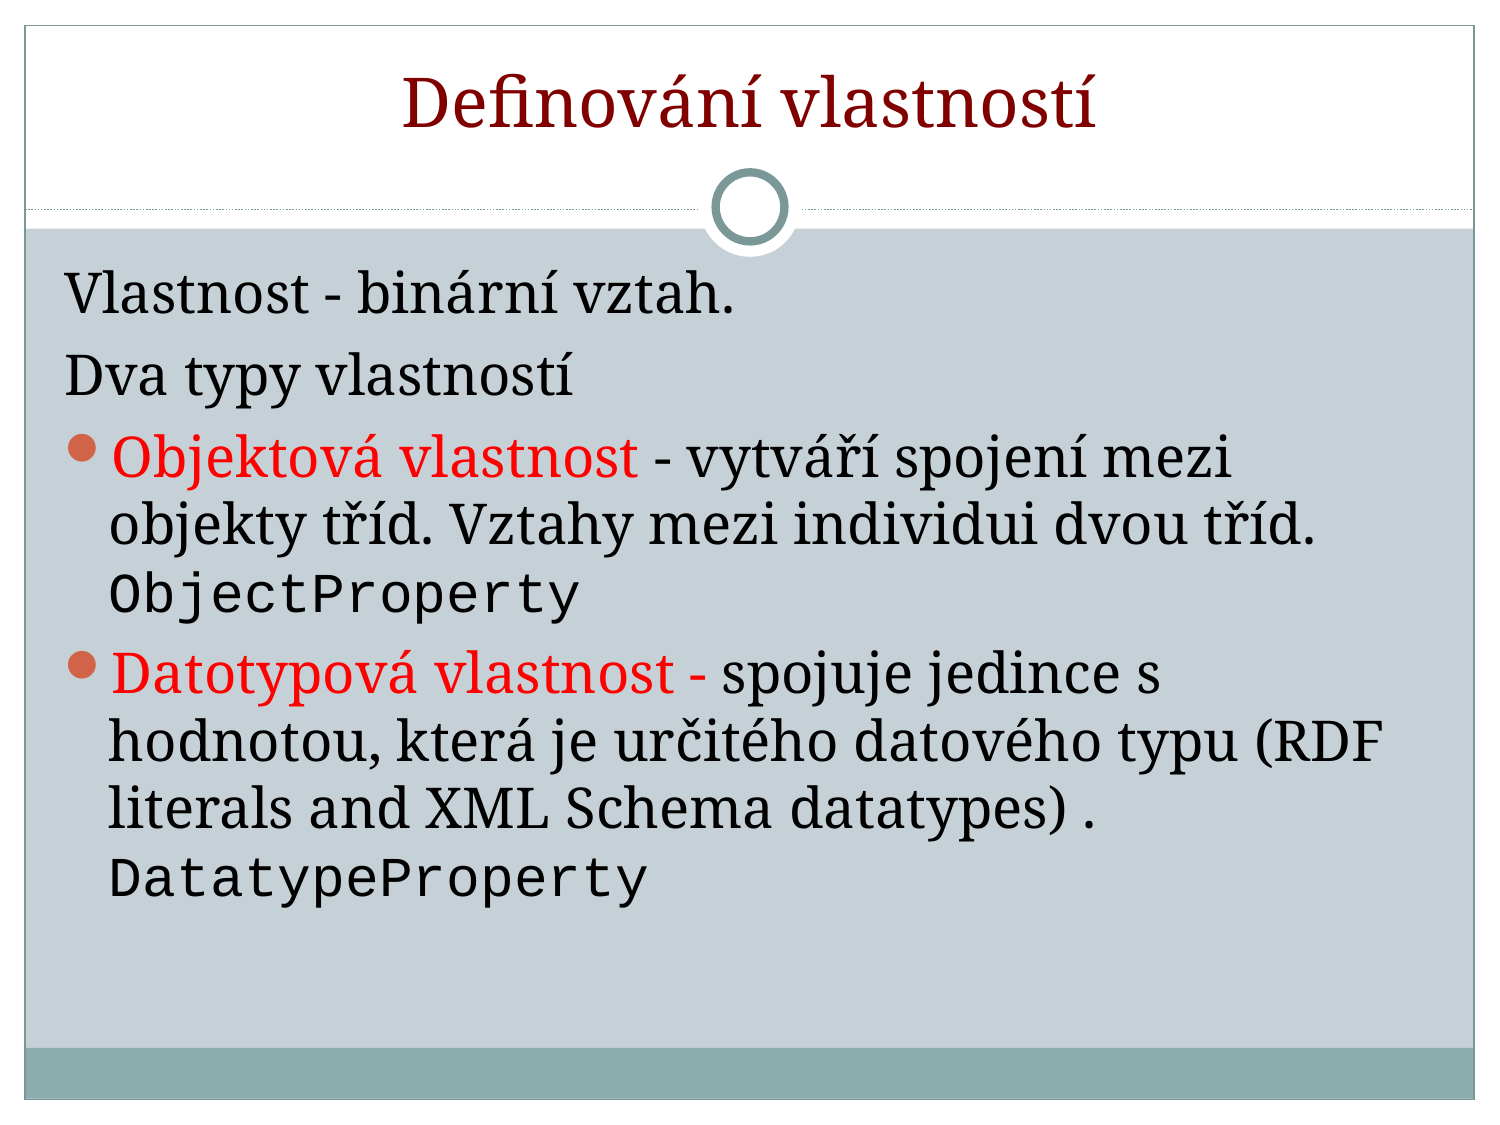

# Definování vlastností
Vlastnost - binární vztah.
Dva typy vlastností
Objektová vlastnost - vytváří spojení mezi objekty tříd. Vztahy mezi individui dvou tříd. ObjectProperty
Datotypová vlastnost - spojuje jedince s hodnotou, která je určitého datového typu (RDF literals and XML Schema datatypes) . DatatypeProperty